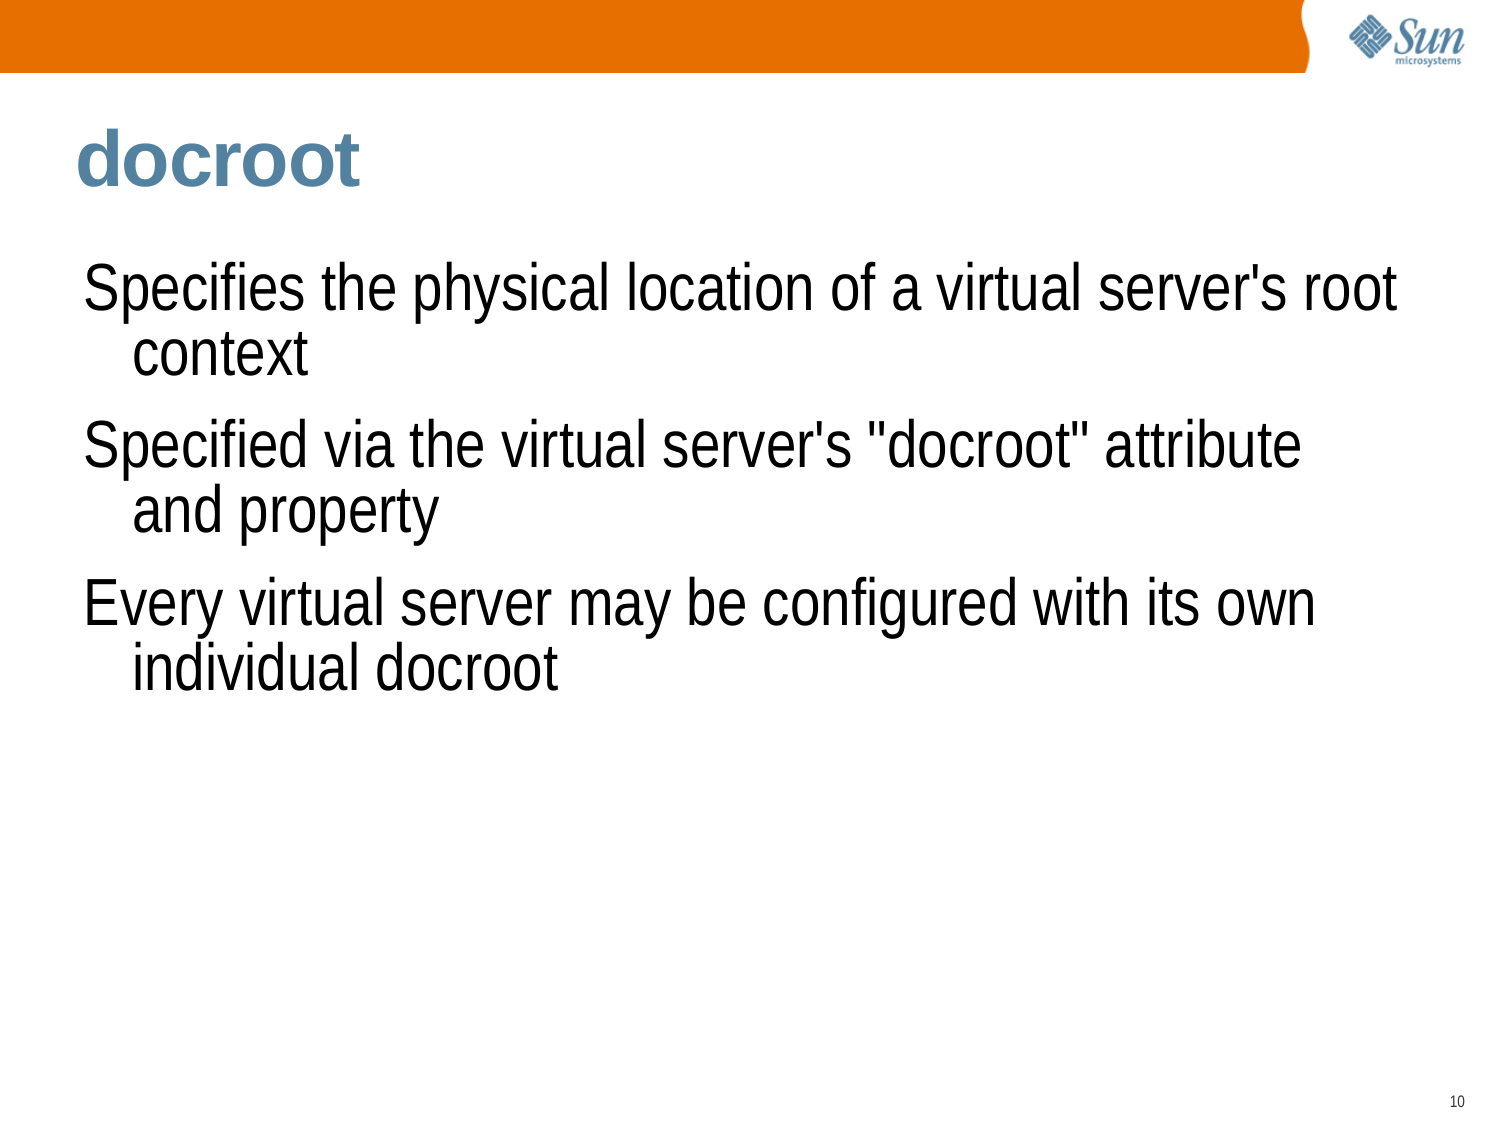

# docroot
Specifies the physical location of a virtual server's root context
Specified via the virtual server's "docroot" attribute and property
Every virtual server may be configured with its own individual docroot